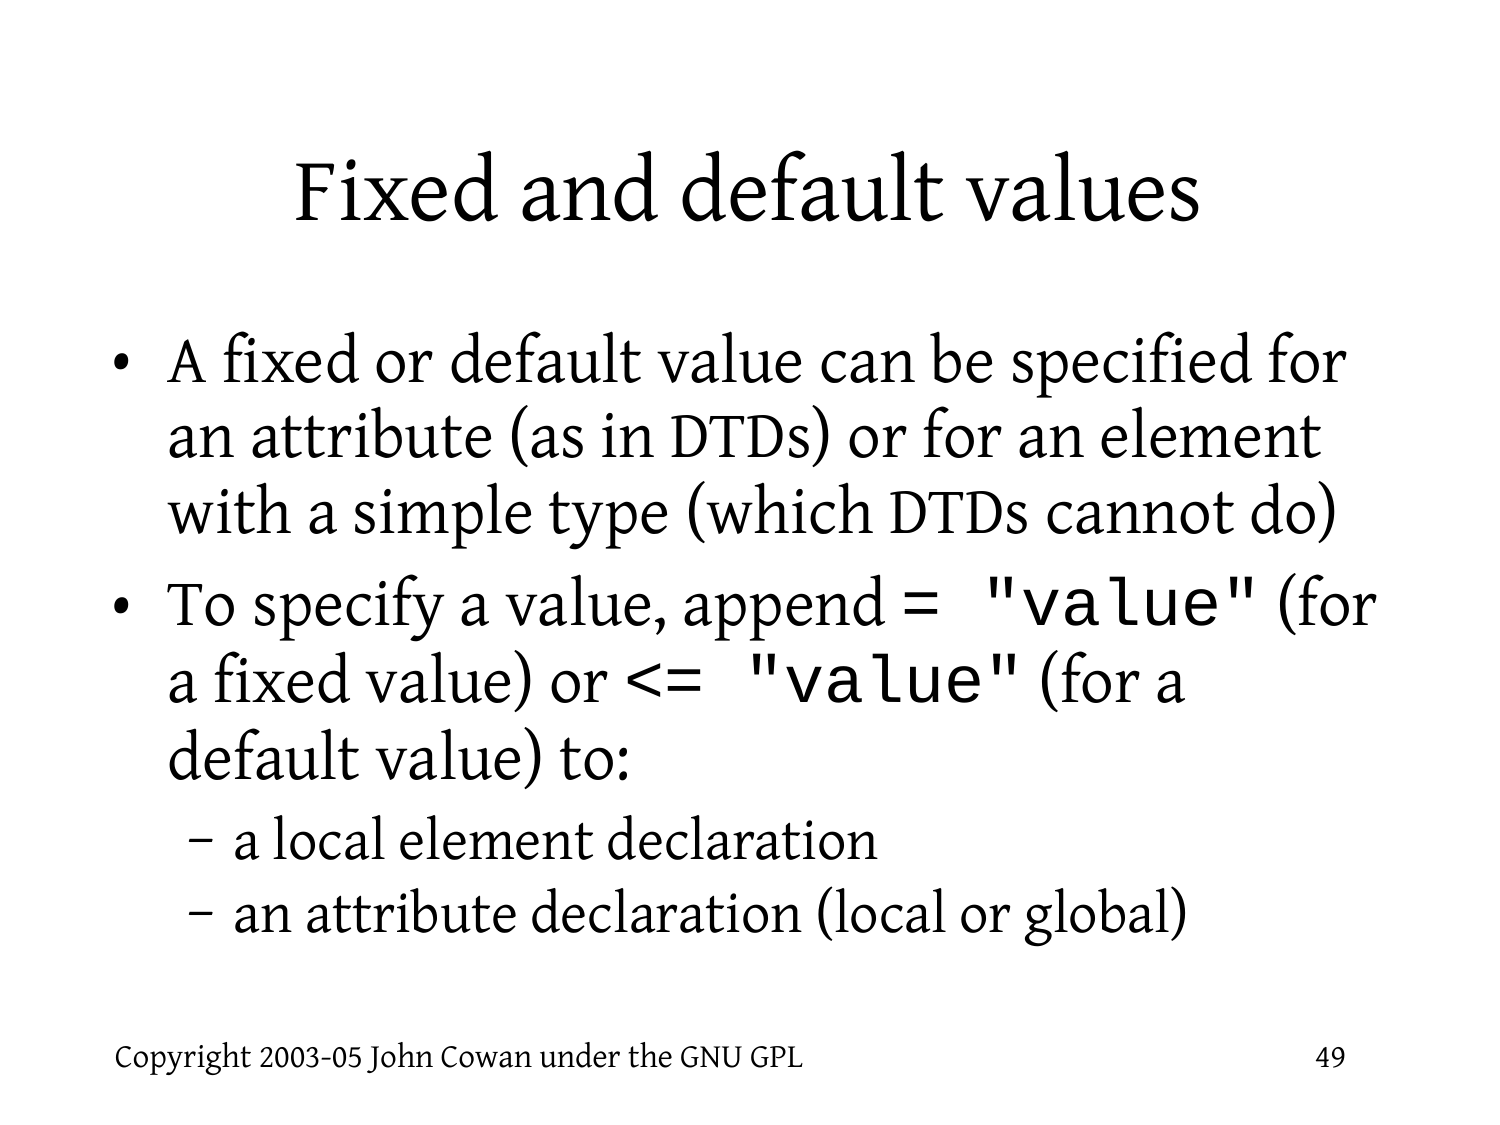

# Fixed and default values
A fixed or default value can be specified for an attribute (as in DTDs) or for an element with a simple type (which DTDs cannot do)
To specify a value, append = "value" (for a fixed value) or <= "value" (for a default value) to:
a local element declaration
an attribute declaration (local or global)